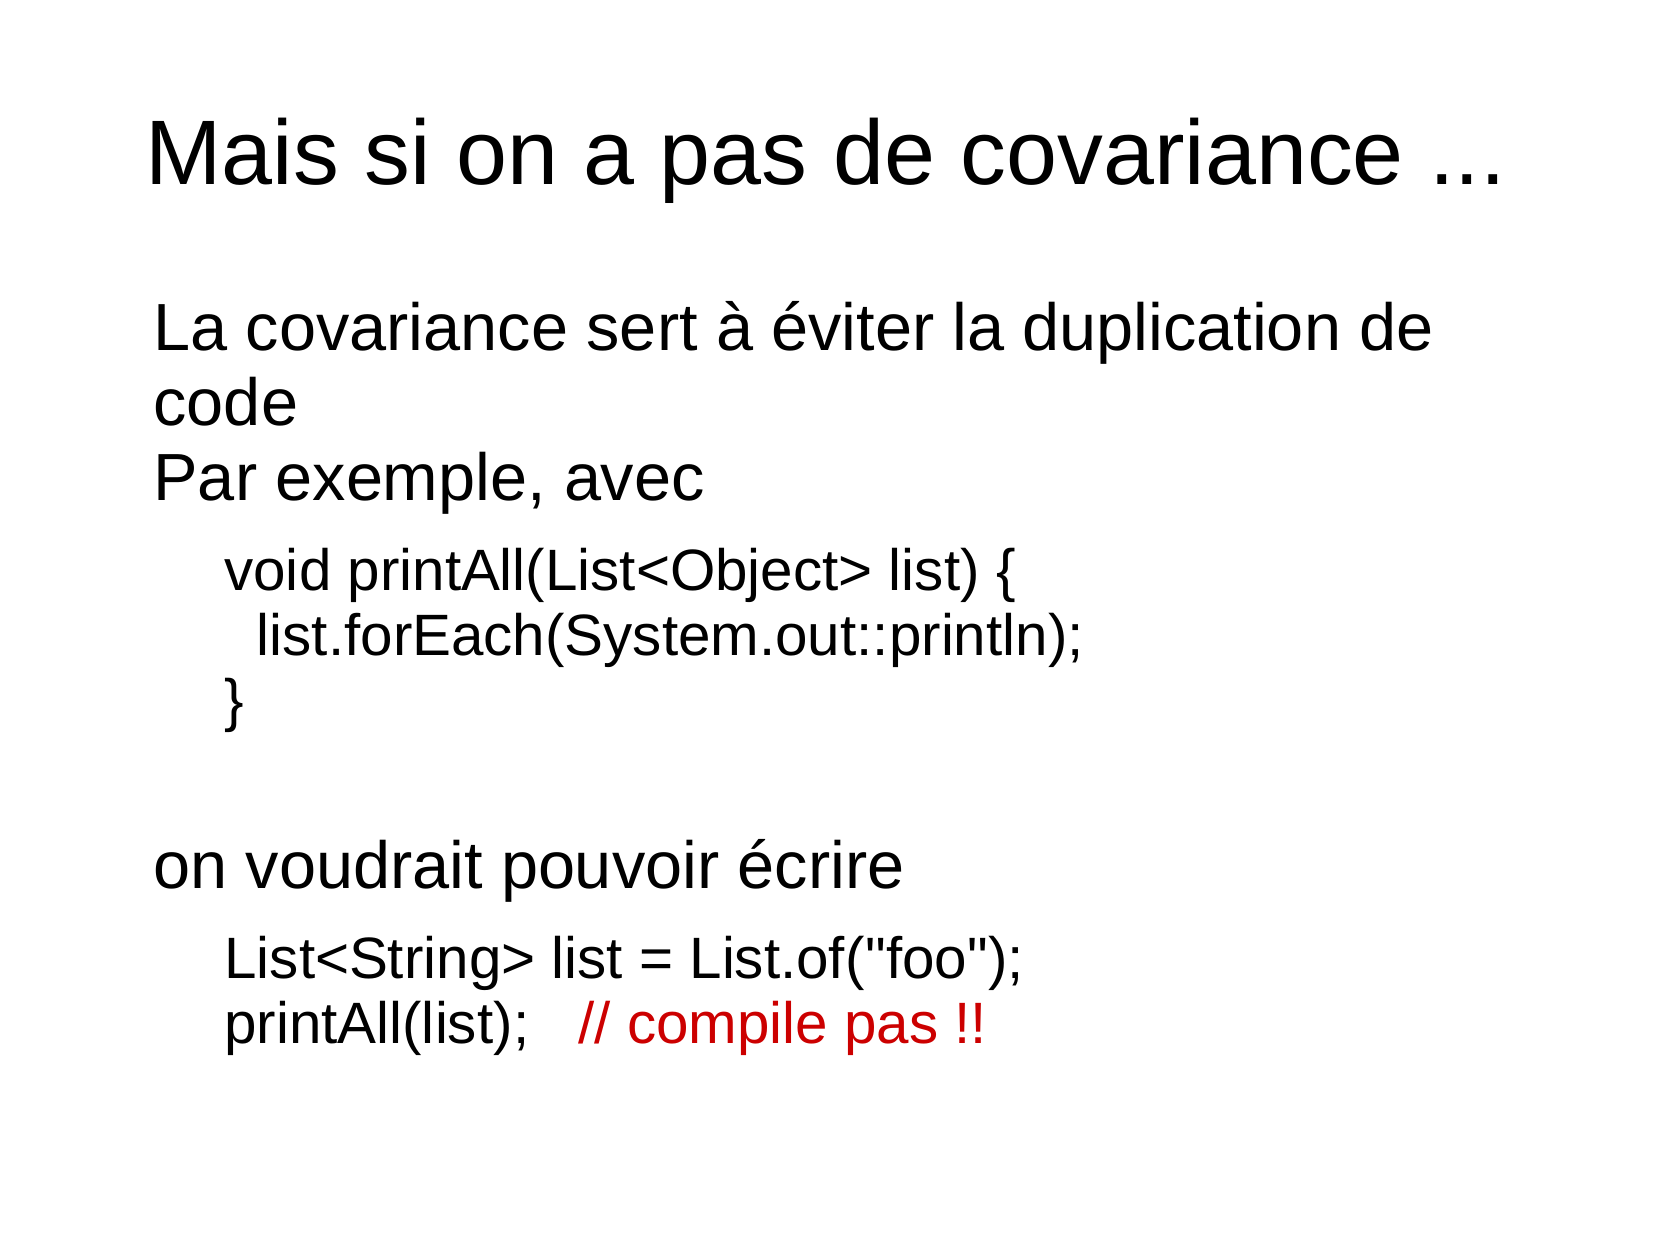

# Mais si on a pas de covariance ...
La covariance sert à éviter la duplication de code
Par exemple, avec
void printAll(List<Object> list) {
 list.forEach(System.out::println);
}
on voudrait pouvoir écrire
List<String> list = List.of("foo");
printAll(list); // compile pas !!